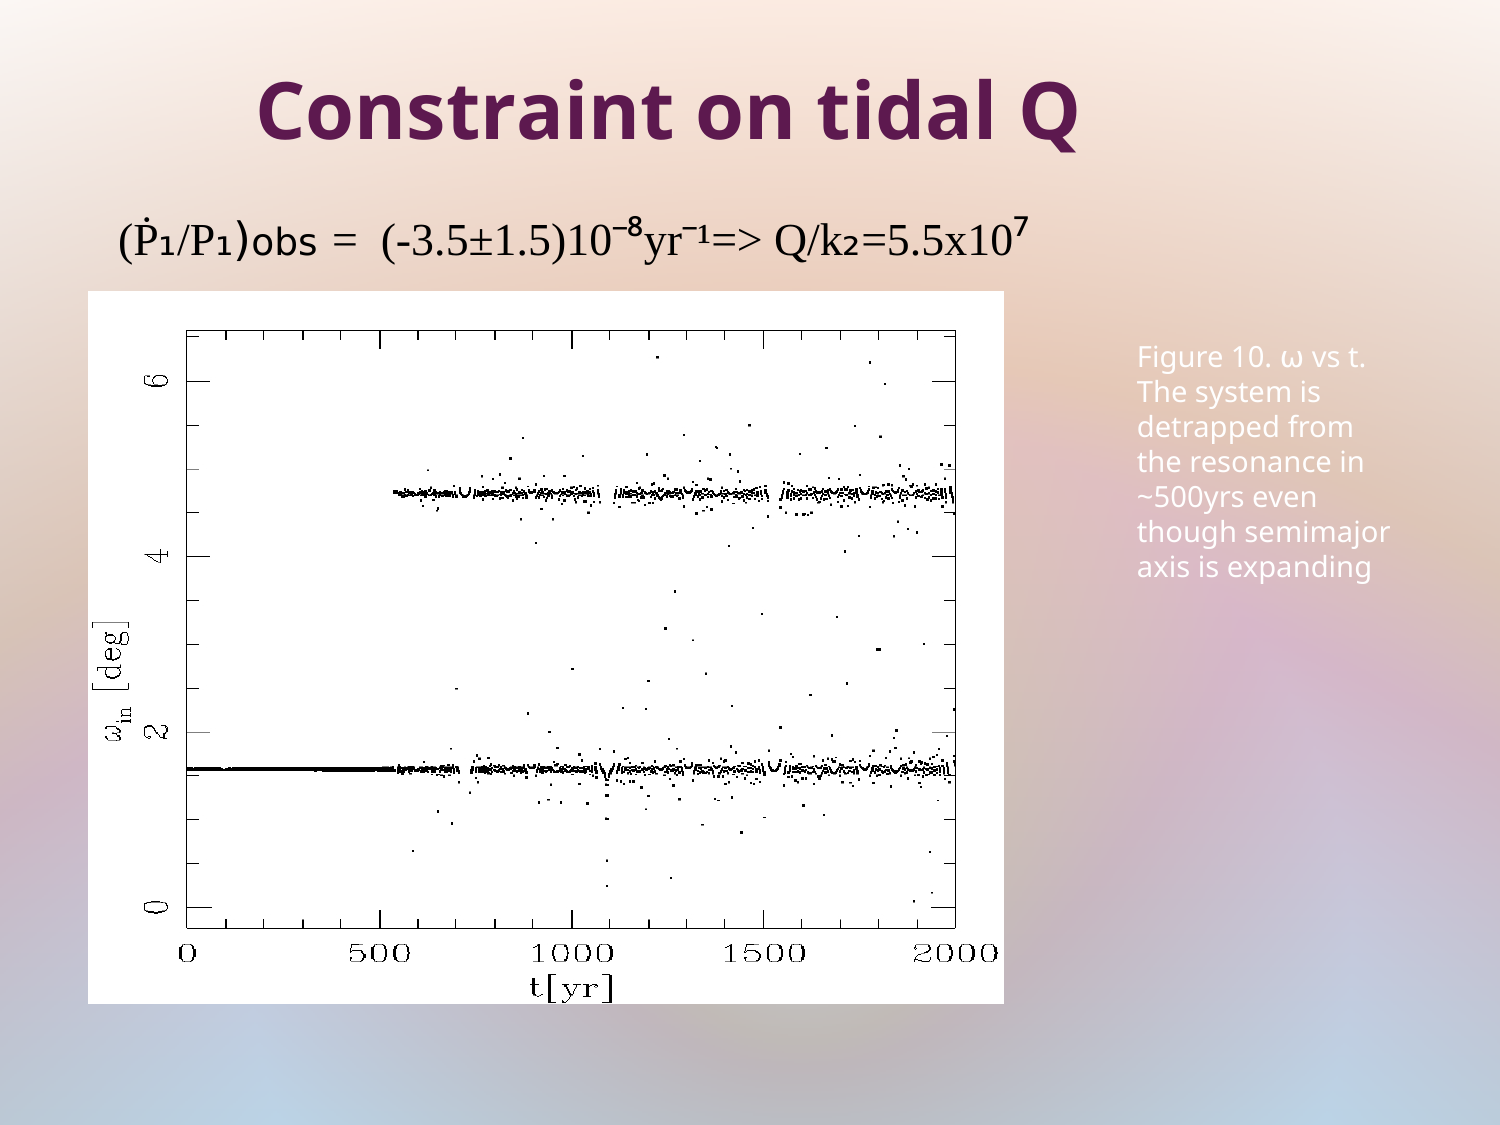

# Constraint on tidal Q
(Ṗ₁/P₁)obs = (-3.5±1.5)10ˉ⁸yrˉ¹=> Q/k₂=5.5x10⁷
Figure 10. ω vs t. The system is detrapped from the resonance in ~500yrs even though semimajor axis is expanding